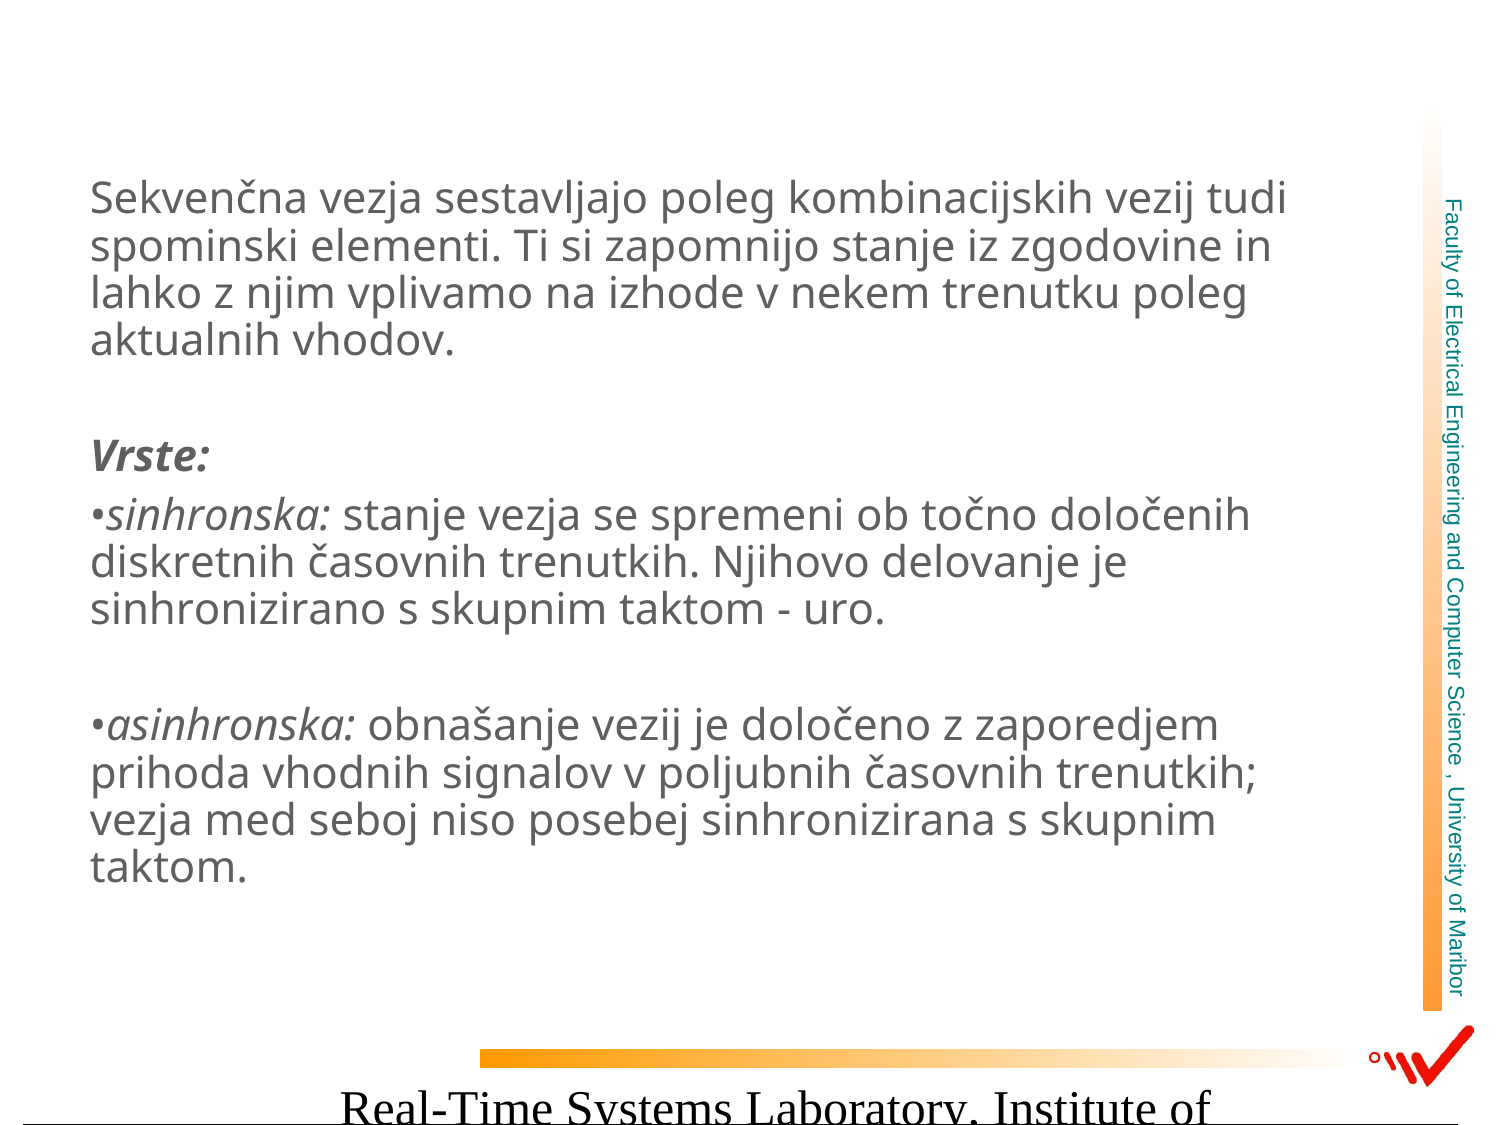

# Sekvenčna vezja sestavljajo poleg kombinacijskih vezij tudi spominski elementi. Ti si zapomnijo stanje iz zgodovine in lahko z njim vplivamo na izhode v nekem trenutku poleg aktualnih vhodov.
Vrste:
sinhronska: stanje vezja se spremeni ob točno določenih diskretnih časovnih trenutkih. Njihovo delovanje je sinhronizirano s skupnim taktom - uro.
asinhronska: obnašanje vezij je določeno z zaporedjem prihoda vhodnih signalov v poljubnih časovnih trenutkih; vezja med seboj niso posebej sinhronizirana s skupnim taktom.